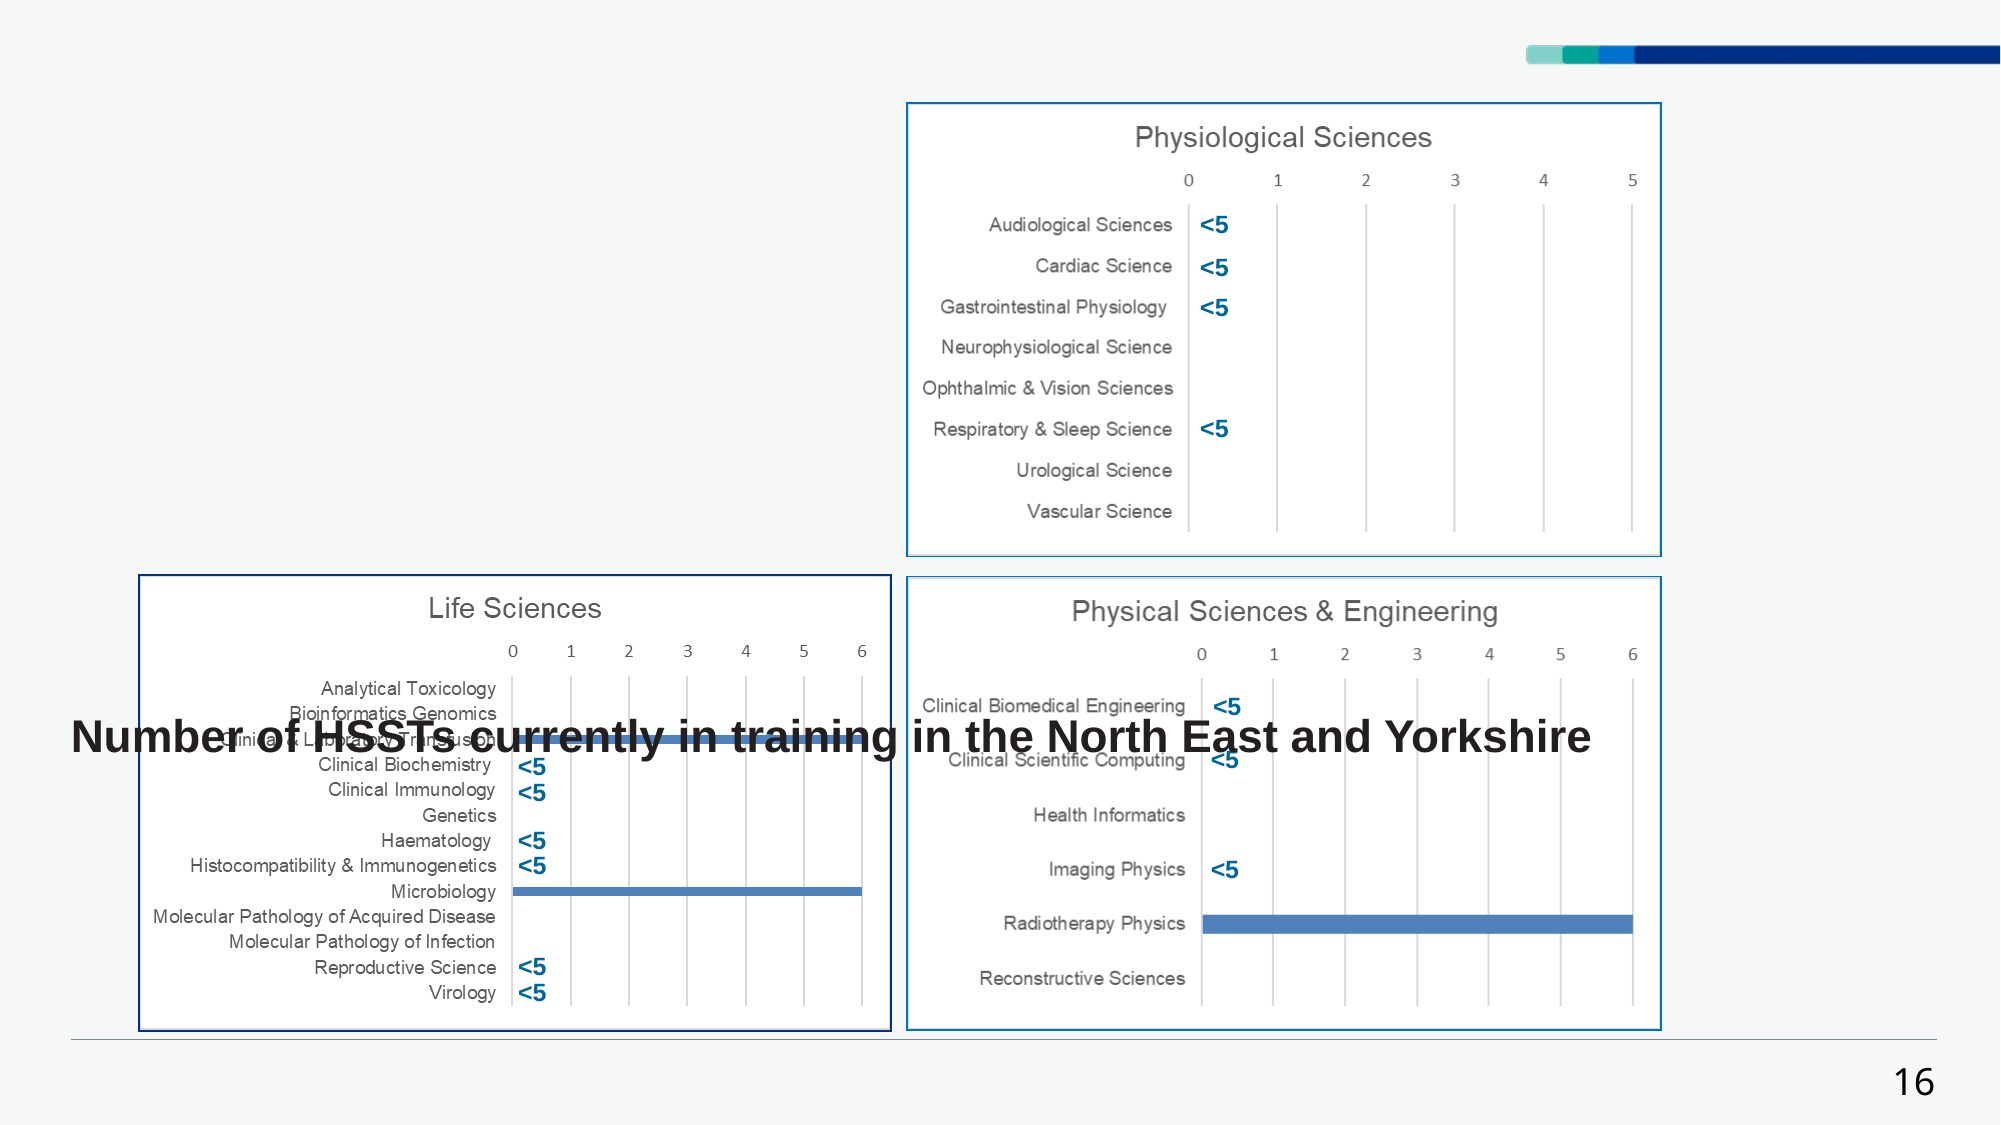

<5
<5
<5
<5
# Number of HSSTs currently in training in the North East and Yorkshire
<5
<5
<5
<5
<5
<5
<5
<5
<5